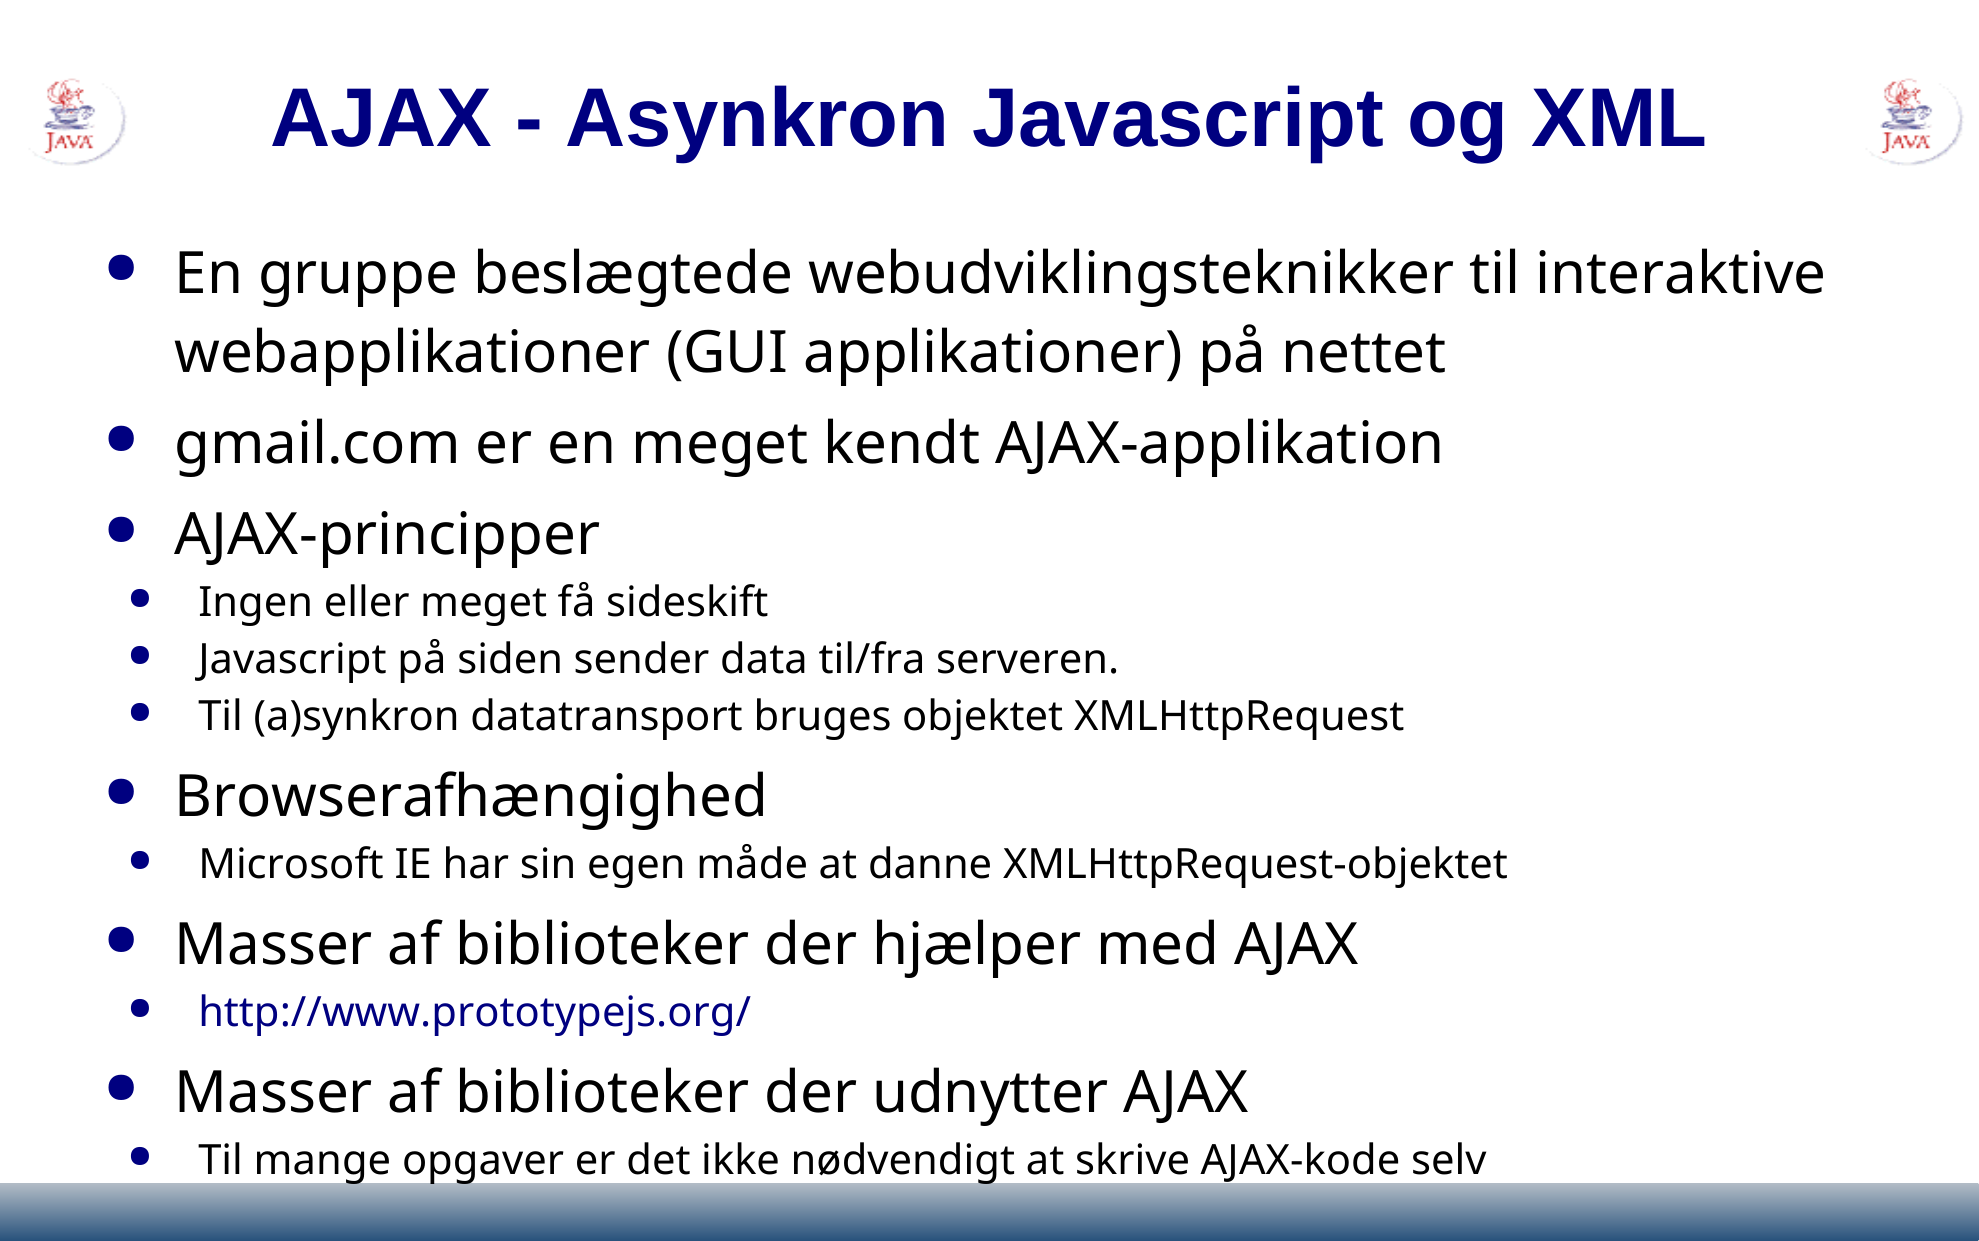

# AJAX - Asynkron Javascript og XML
En gruppe beslægtede webudviklingsteknikker til interaktive webapplikationer (GUI applikationer) på nettet
gmail.com er en meget kendt AJAX-applikation
AJAX-principper
Ingen eller meget få sideskift
Javascript på siden sender data til/fra serveren.
Til (a)synkron datatransport bruges objektet XMLHttpRequest
Browserafhængighed
Microsoft IE har sin egen måde at danne XMLHttpRequest-objektet
Masser af biblioteker der hjælper med AJAX
http://www.prototypejs.org/
Masser af biblioteker der udnytter AJAX
Til mange opgaver er det ikke nødvendigt at skrive AJAX-kode selv